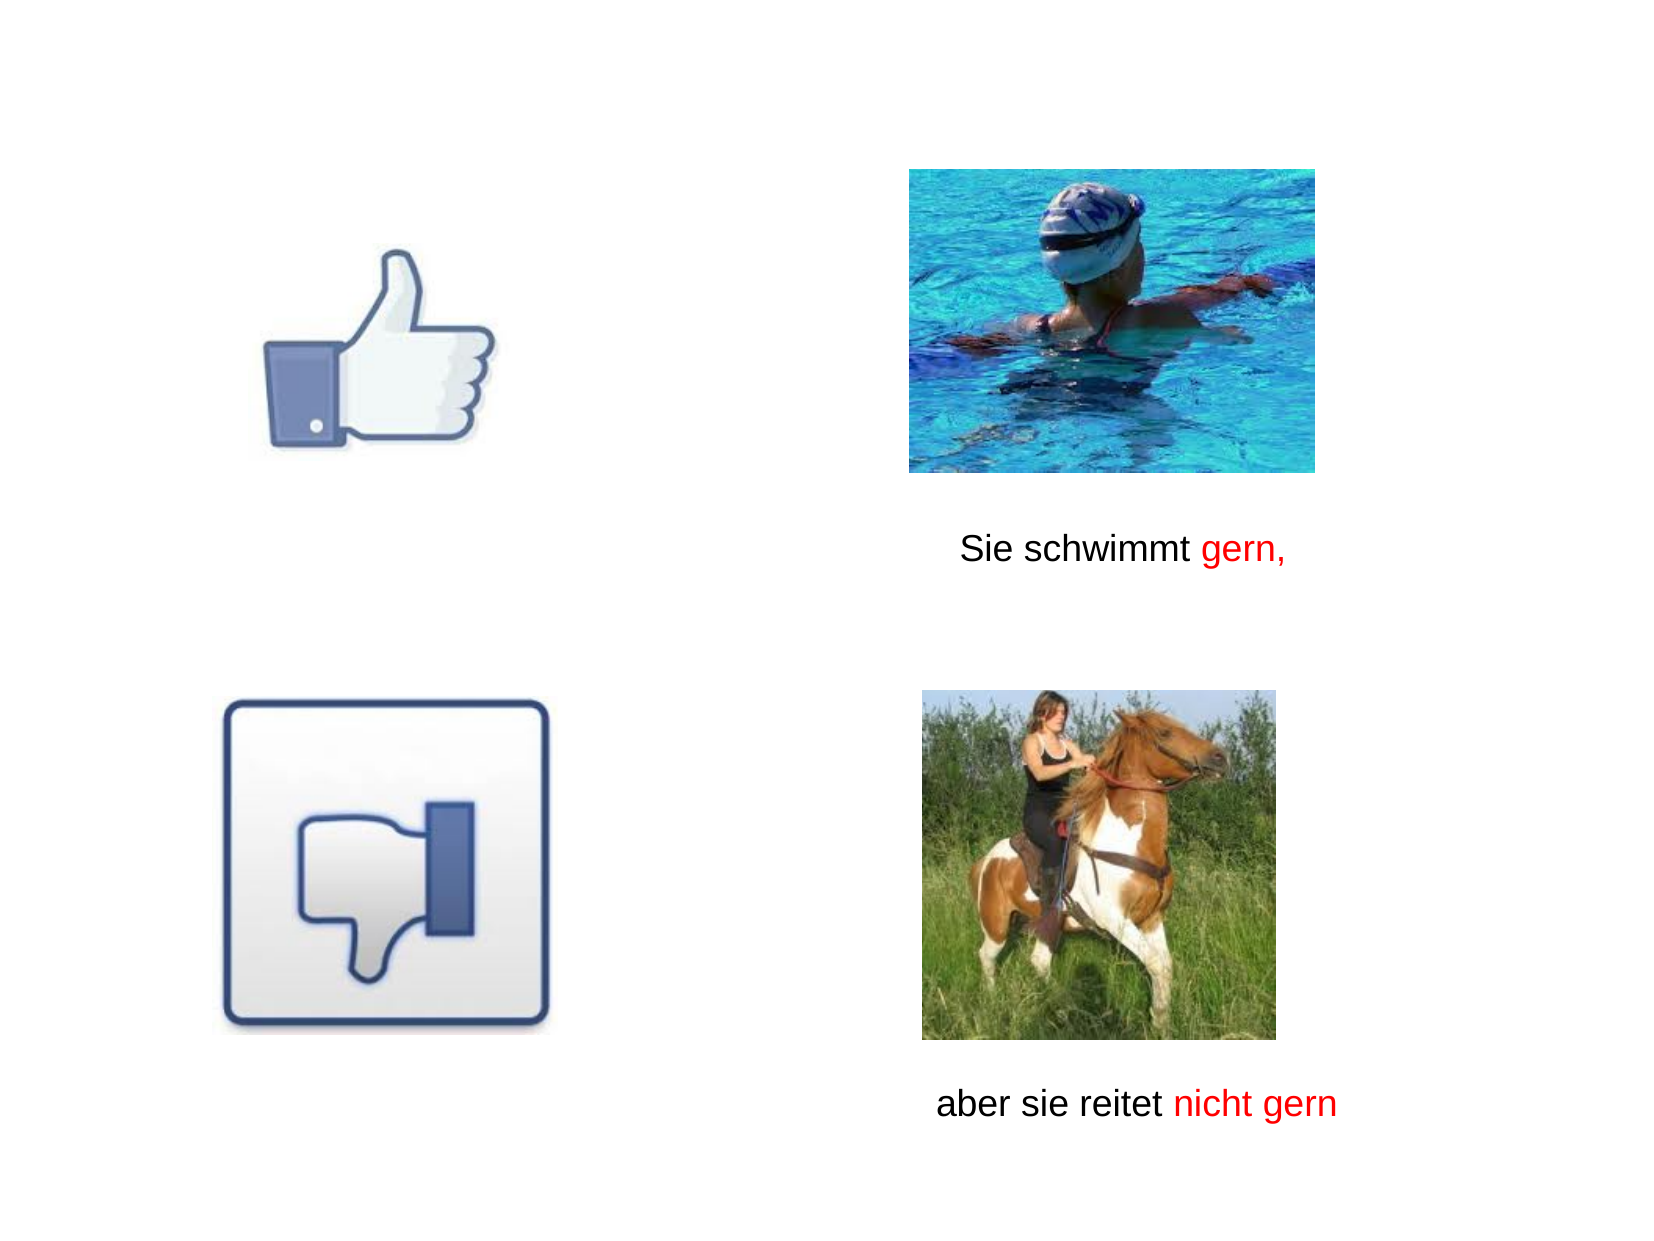

Sie schwimmt gern,
aber sie reitet nicht gern